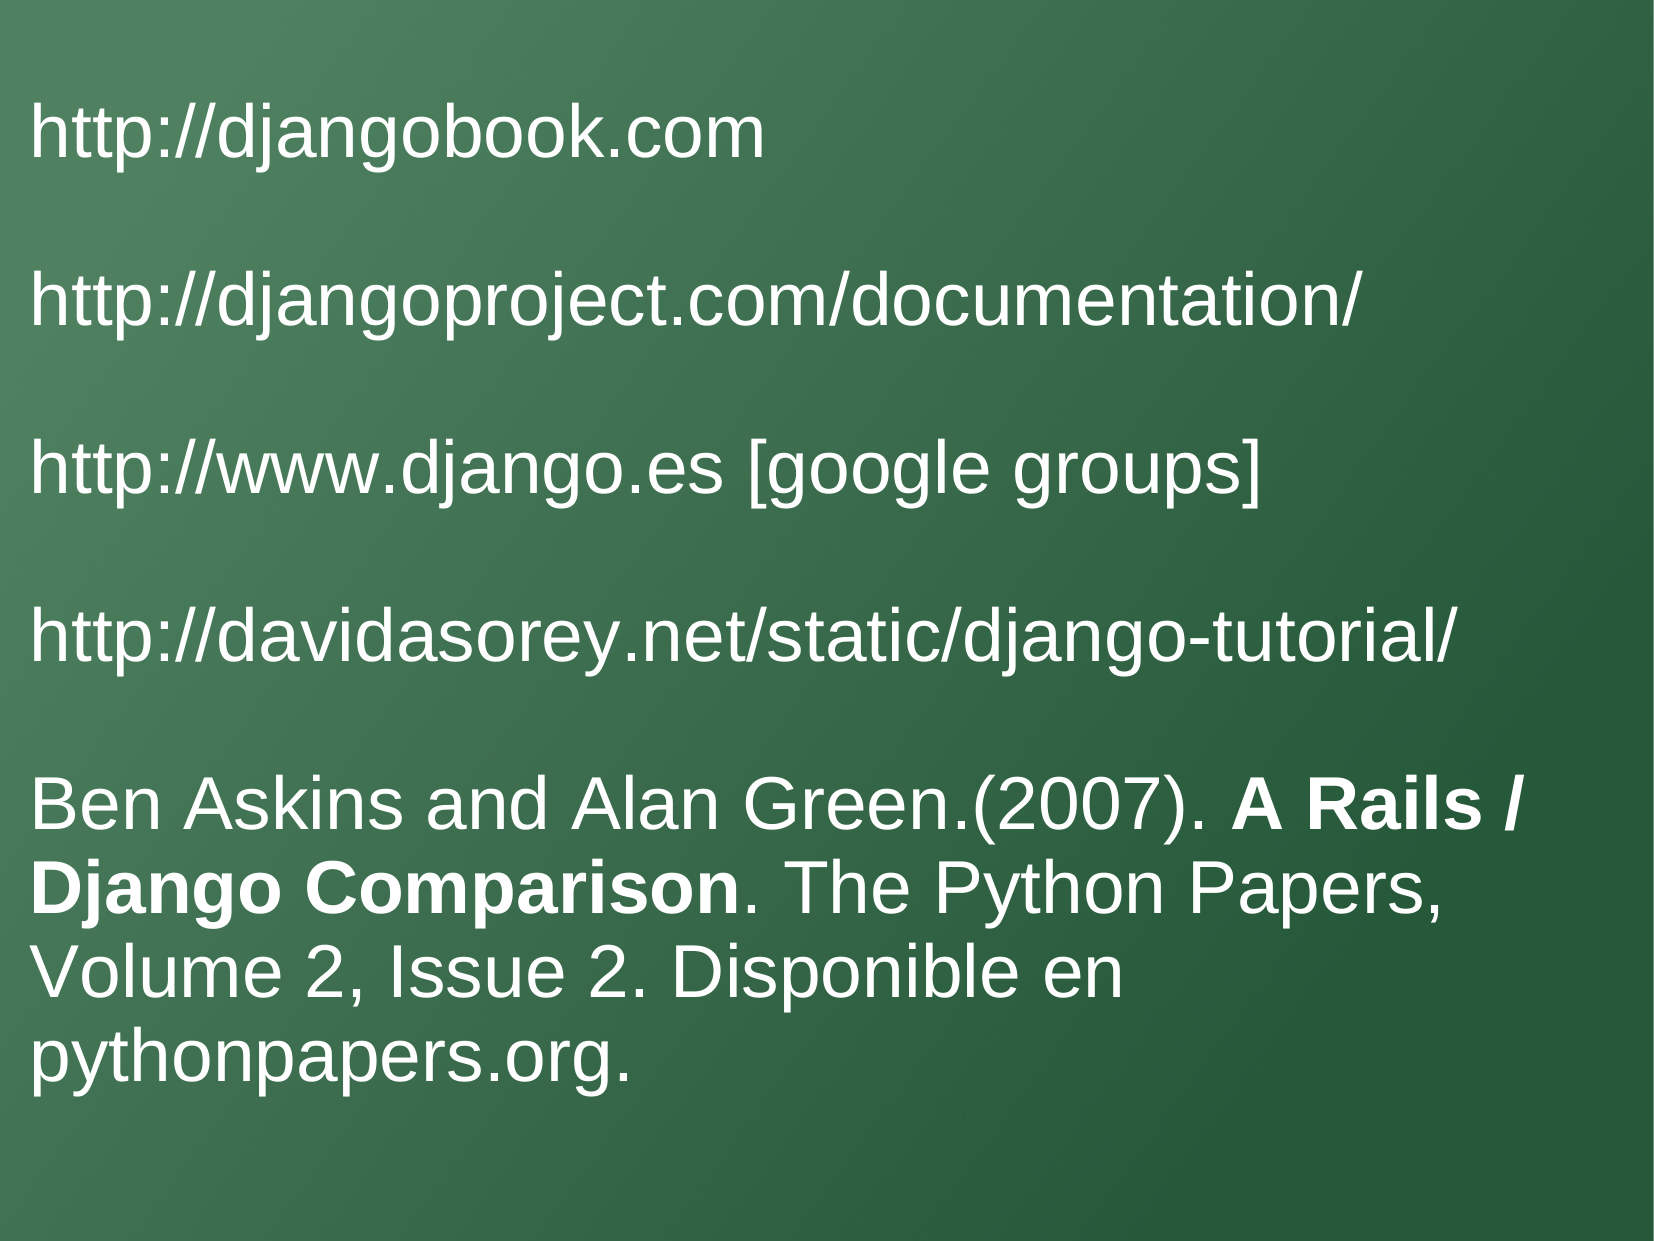

# http://djangobook.com
http://djangoproject.com/documentation/
http://www.django.es [google groups]
http://davidasorey.net/static/django-tutorial/
Ben Askins and Alan Green.(2007). A Rails / Django Comparison. The Python Papers, Volume 2, Issue 2. Disponible en pythonpapers.org.